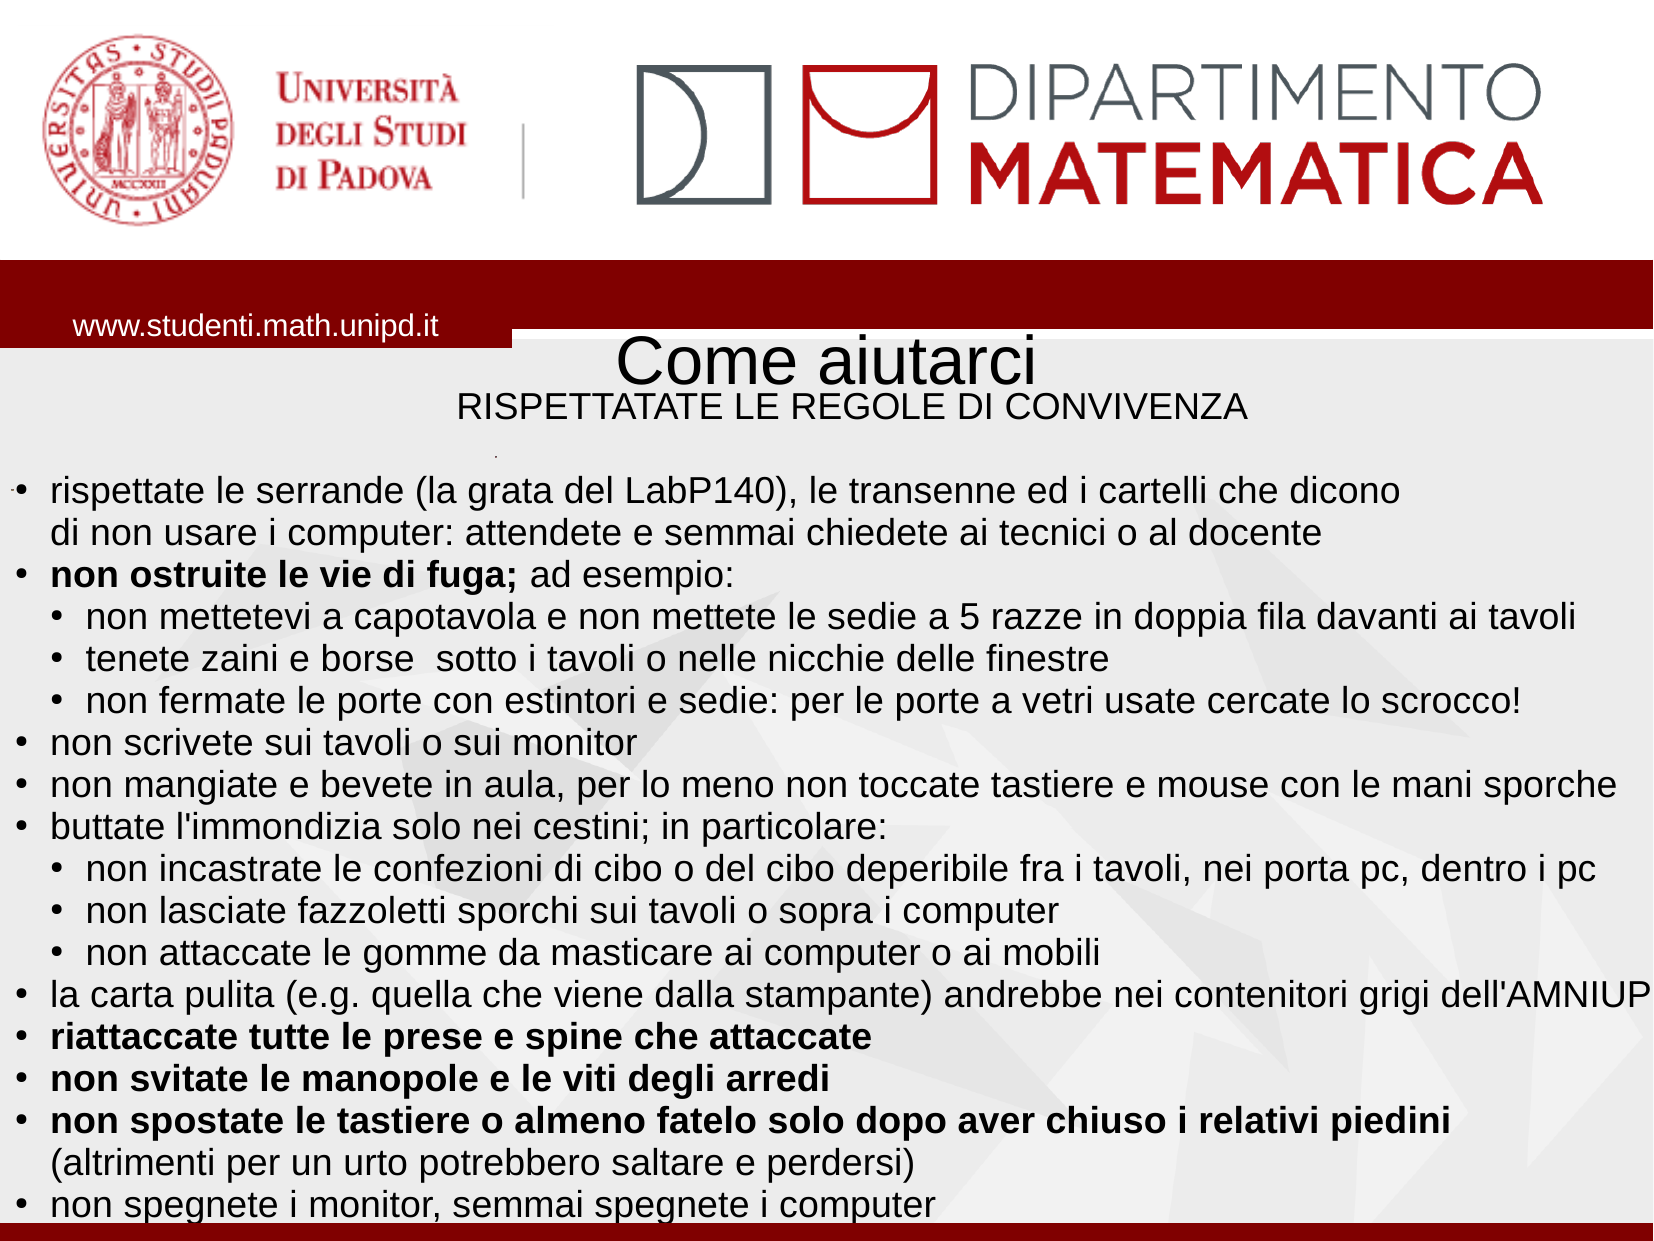

| |
| --- |
# Come aiutarci
www.studenti.math.unipd.it
RISPETTATATE LE REGOLE DI CONVIVENZA
rispettate le serrande (la grata del LabP140), le transenne ed i cartelli che dicono
di non usare i computer: attendete e semmai chiedete ai tecnici o al docente
non ostruite le vie di fuga; ad esempio:
non mettetevi a capotavola e non mettete le sedie a 5 razze in doppia fila davanti ai tavoli
tenete zaini e borse sotto i tavoli o nelle nicchie delle finestre
non fermate le porte con estintori e sedie: per le porte a vetri usate cercate lo scrocco!
non scrivete sui tavoli o sui monitor
non mangiate e bevete in aula, per lo meno non toccate tastiere e mouse con le mani sporche
buttate l'immondizia solo nei cestini; in particolare:
non incastrate le confezioni di cibo o del cibo deperibile fra i tavoli, nei porta pc, dentro i pc
non lasciate fazzoletti sporchi sui tavoli o sopra i computer
non attaccate le gomme da masticare ai computer o ai mobili
la carta pulita (e.g. quella che viene dalla stampante) andrebbe nei contenitori grigi dell'AMNIUP
riattaccate tutte le prese e spine che attaccate
non svitate le manopole e le viti degli arredi
non spostate le tastiere o almeno fatelo solo dopo aver chiuso i relativi piedini
(altrimenti per un urto potrebbero saltare e perdersi)
non spegnete i monitor, semmai spegnete i computer
| |
| --- |